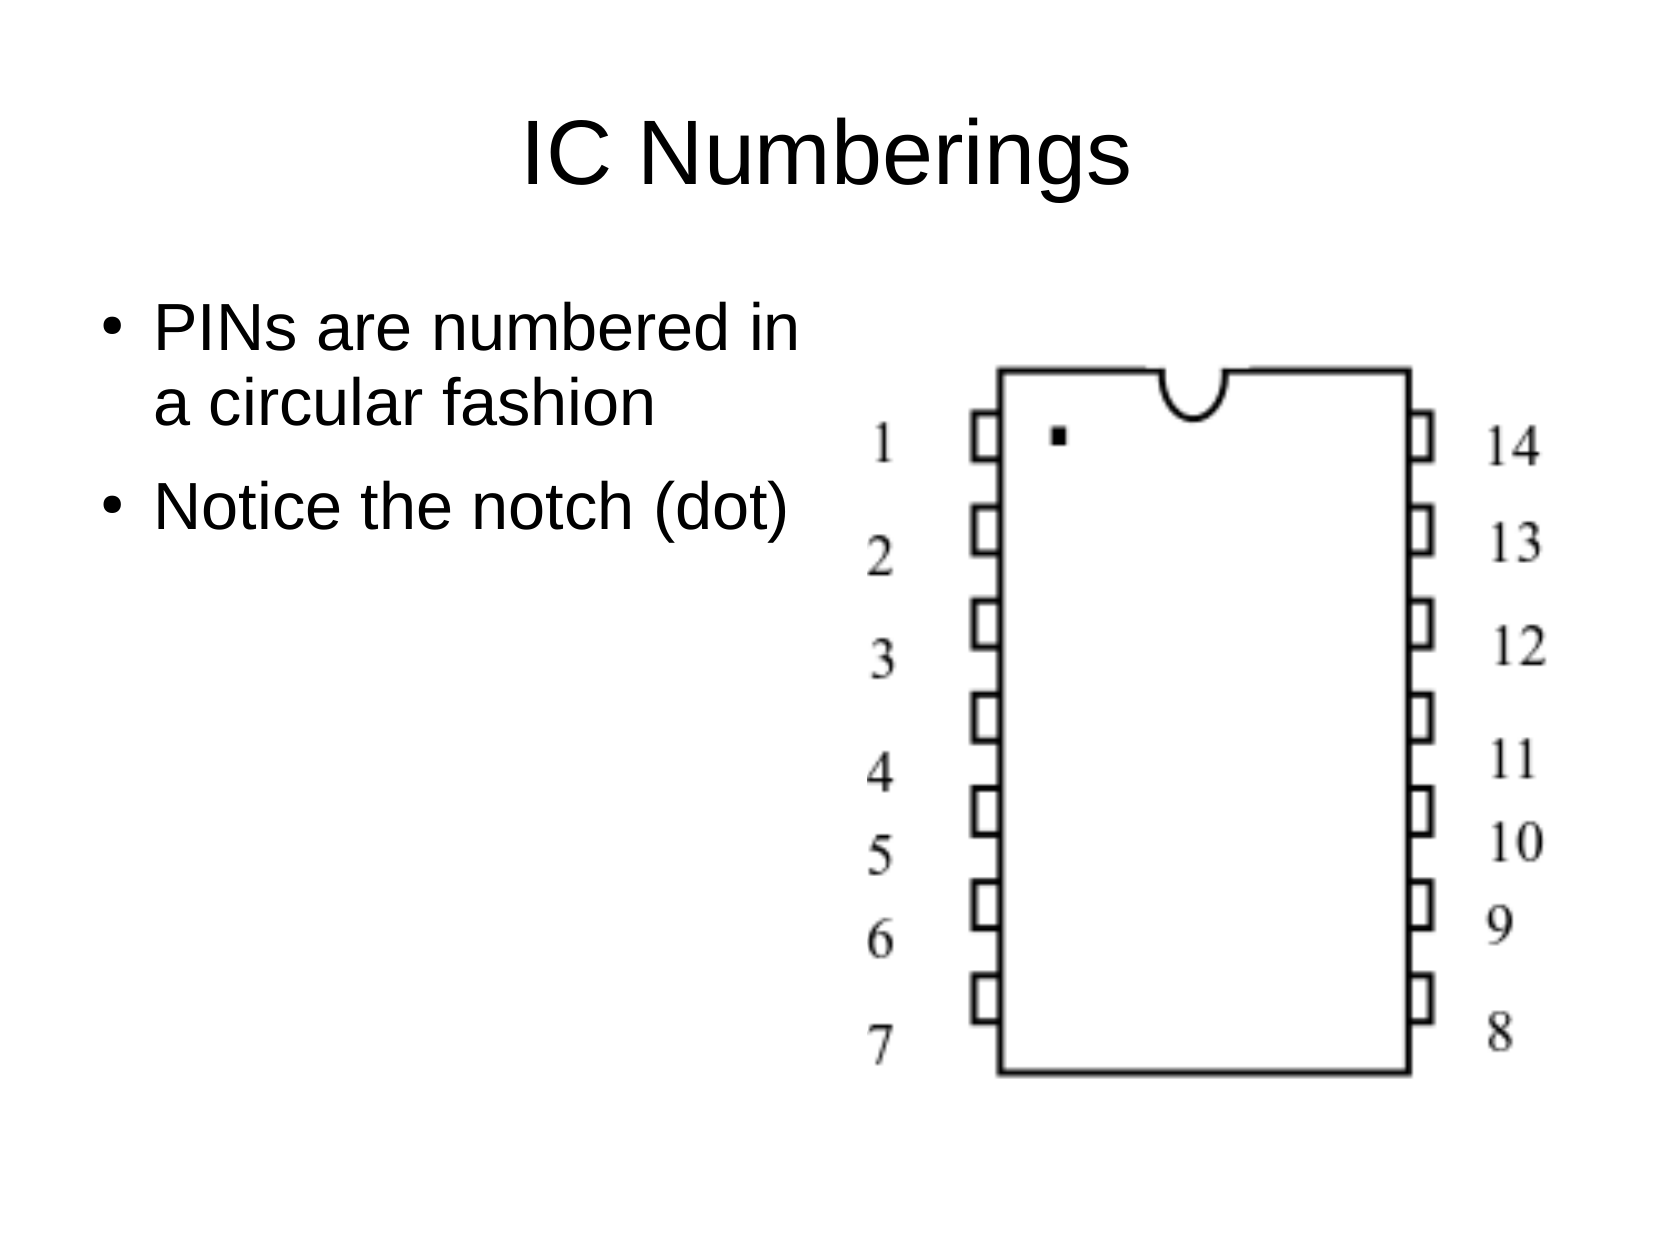

# IC Numberings
PINs are numbered in a circular fashion
Notice the notch (dot)